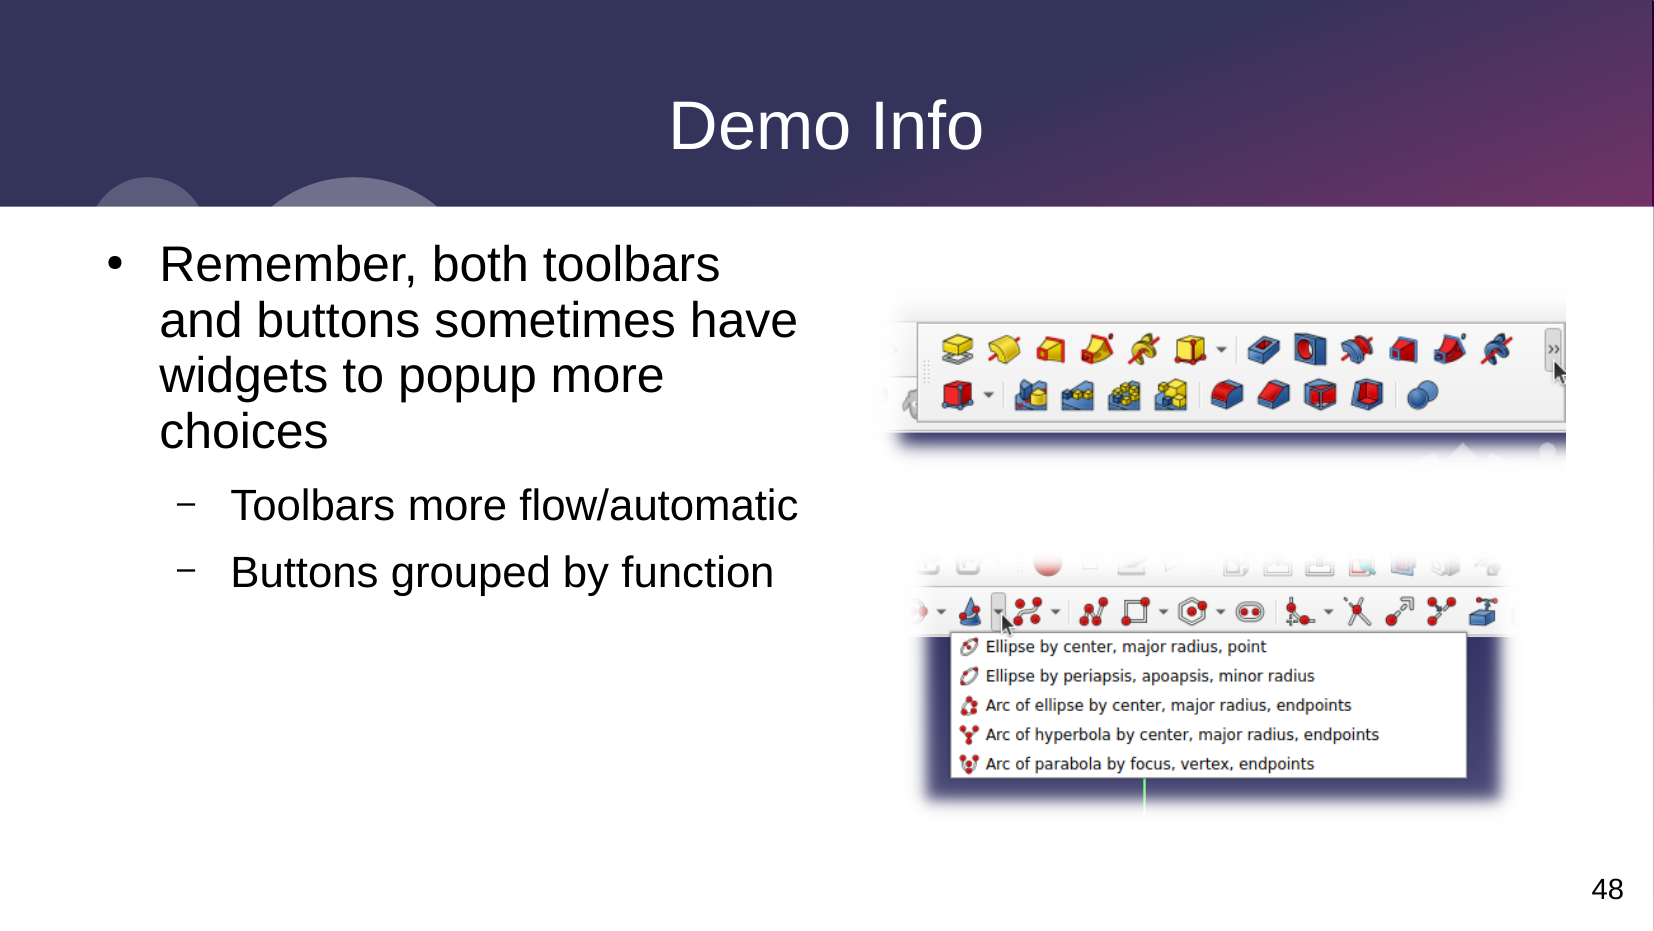

# Demo Info
Remember, both toolbars and buttons sometimes have widgets to popup more choices
Toolbars more flow/automatic
Buttons grouped by function